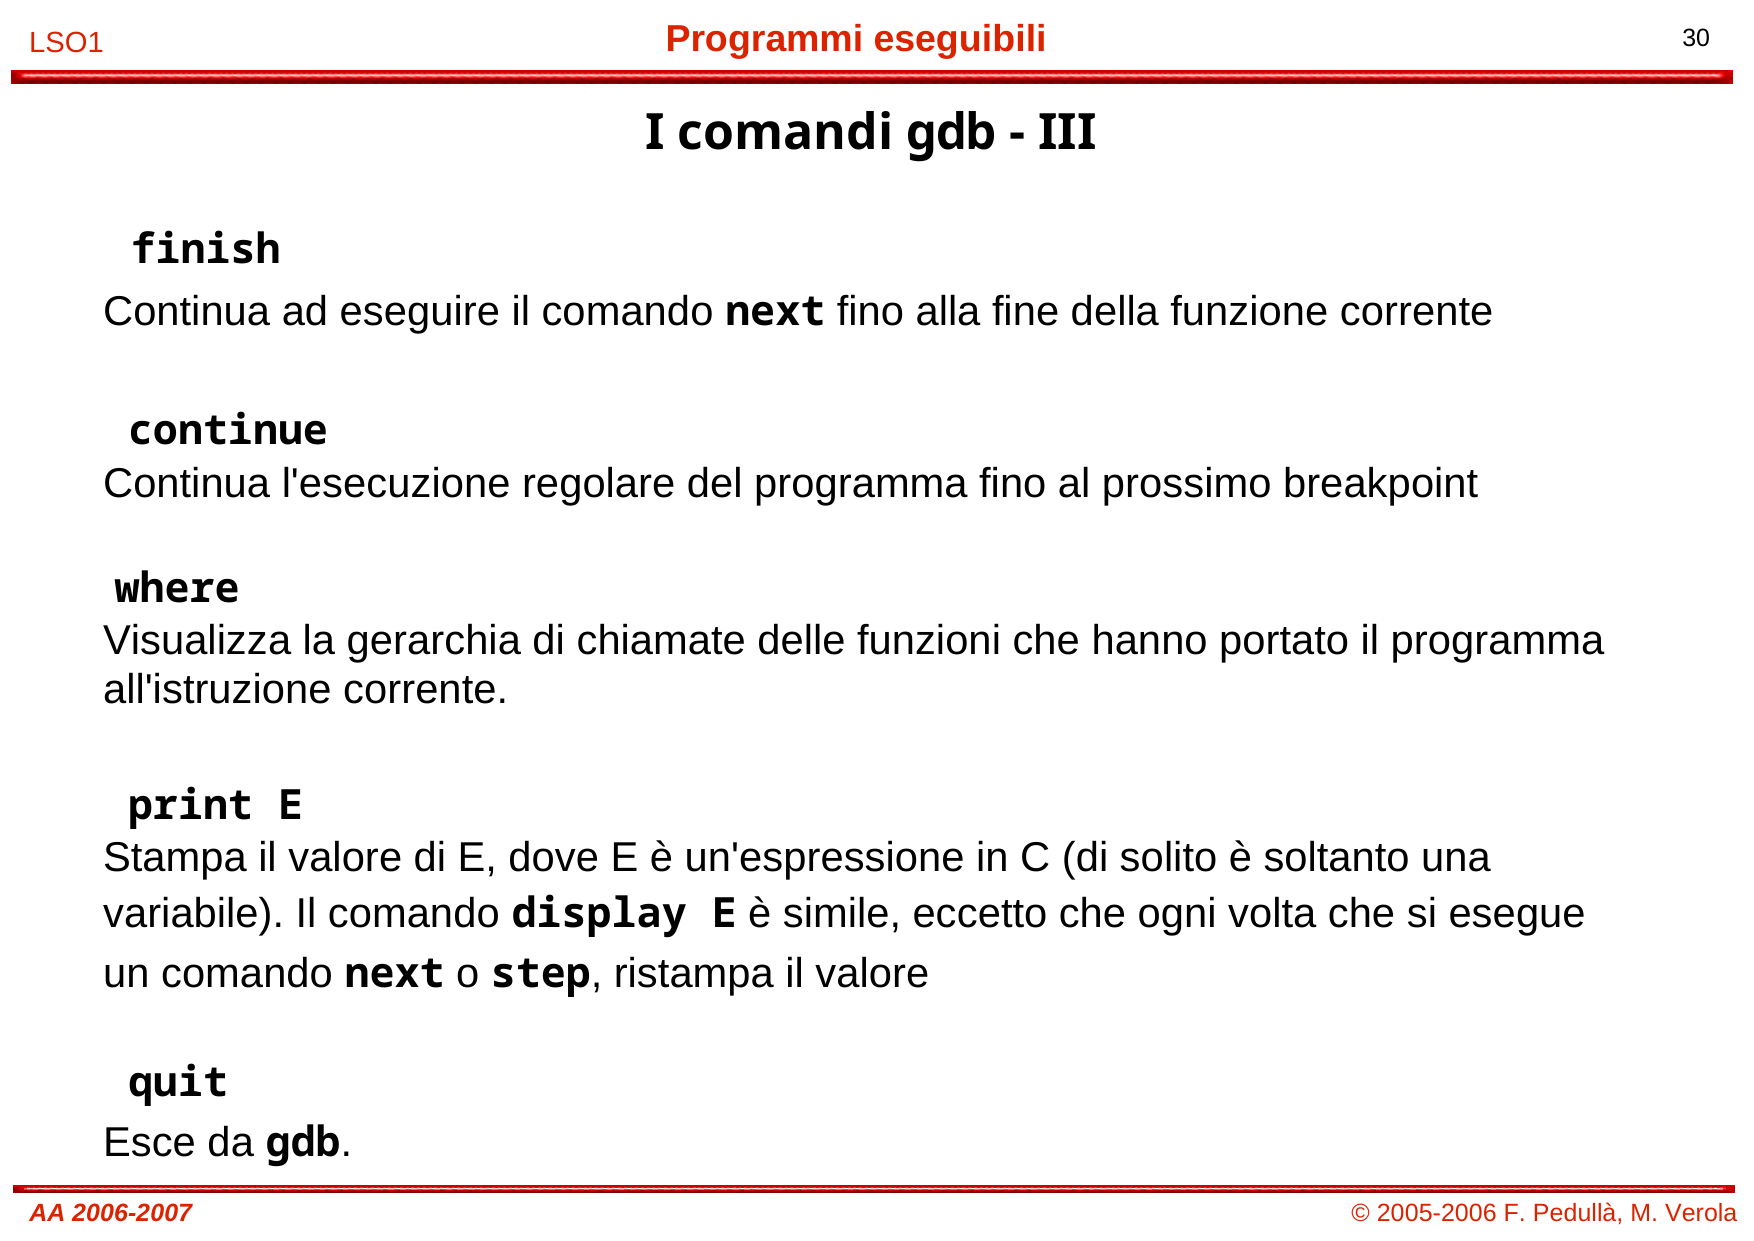

# I comandi gdb - III
 finish
Continua ad eseguire il comando next fino alla fine della funzione corrente
 continue
Continua l'esecuzione regolare del programma fino al prossimo breakpoint
 where
Visualizza la gerarchia di chiamate delle funzioni che hanno portato il programma all'istruzione corrente.
 print E
Stampa il valore di E, dove E è un'espressione in C (di solito è soltanto una variabile). Il comando display E è simile, eccetto che ogni volta che si esegue un comando next o step, ristampa il valore
 quit
Esce da gdb.